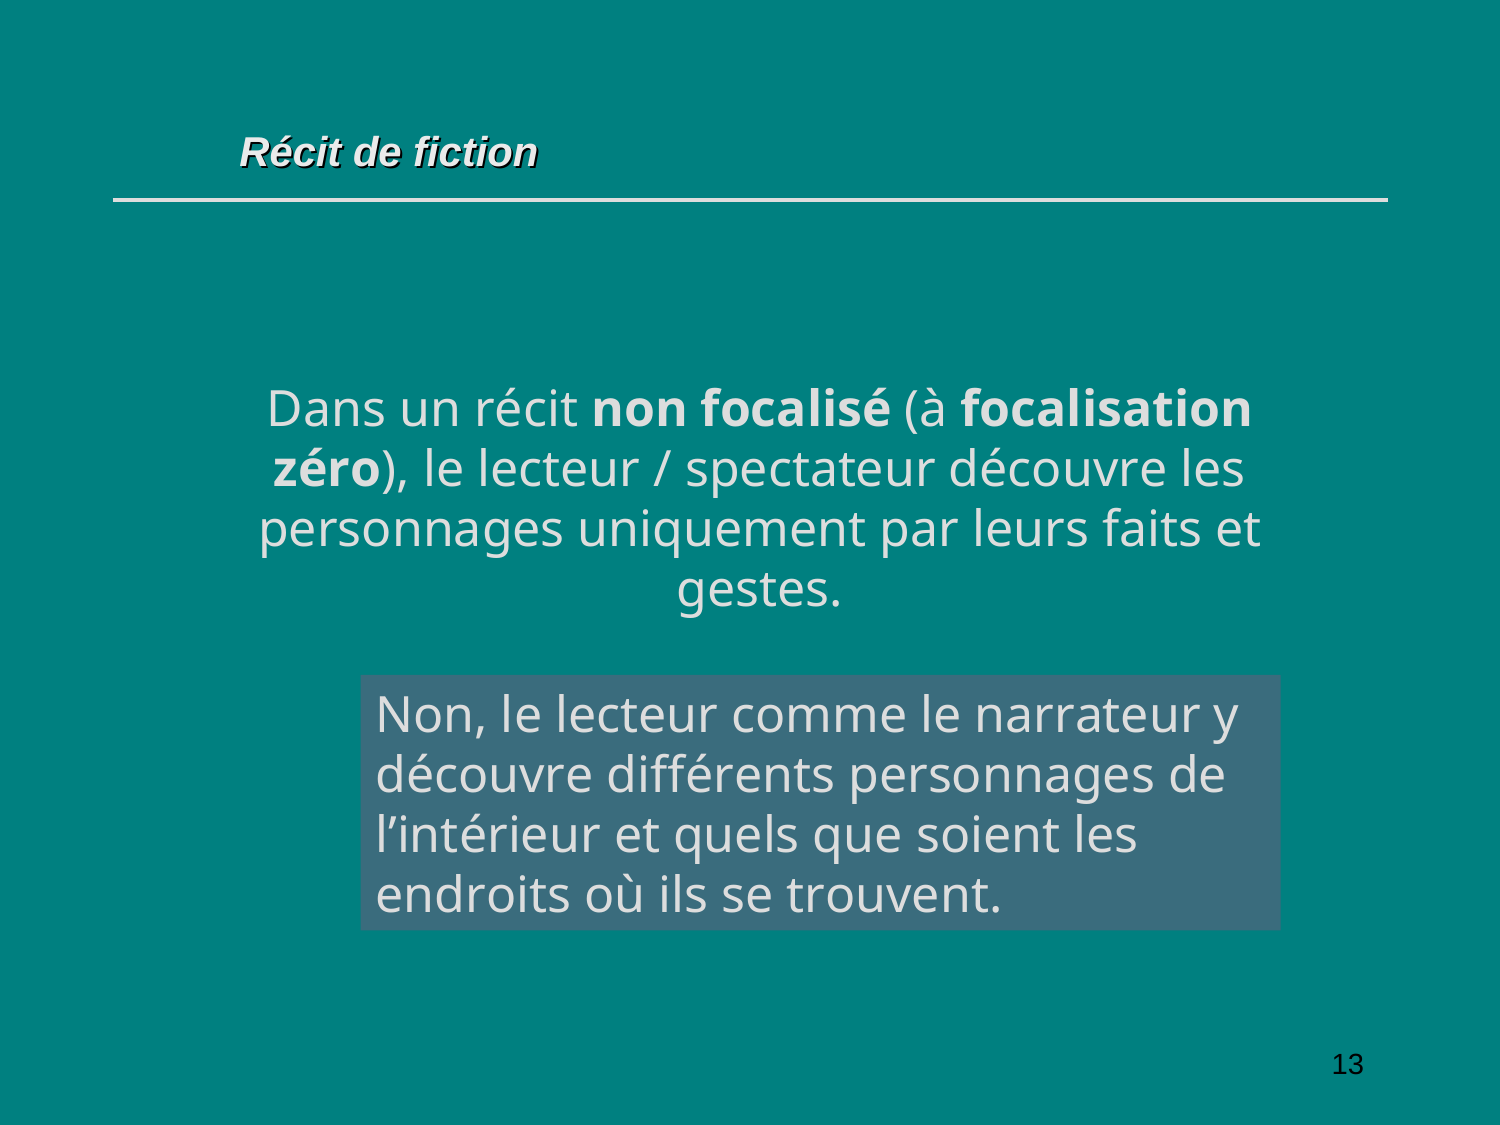

Récit de fiction
Dans un récit non focalisé (à focalisation zéro), le lecteur / spectateur découvre les personnages uniquement par leurs faits et gestes.
Oui / Non ?
Non, le lecteur comme le narrateur y découvre différents personnages de l’intérieur et quels que soient les endroits où ils se trouvent.
13